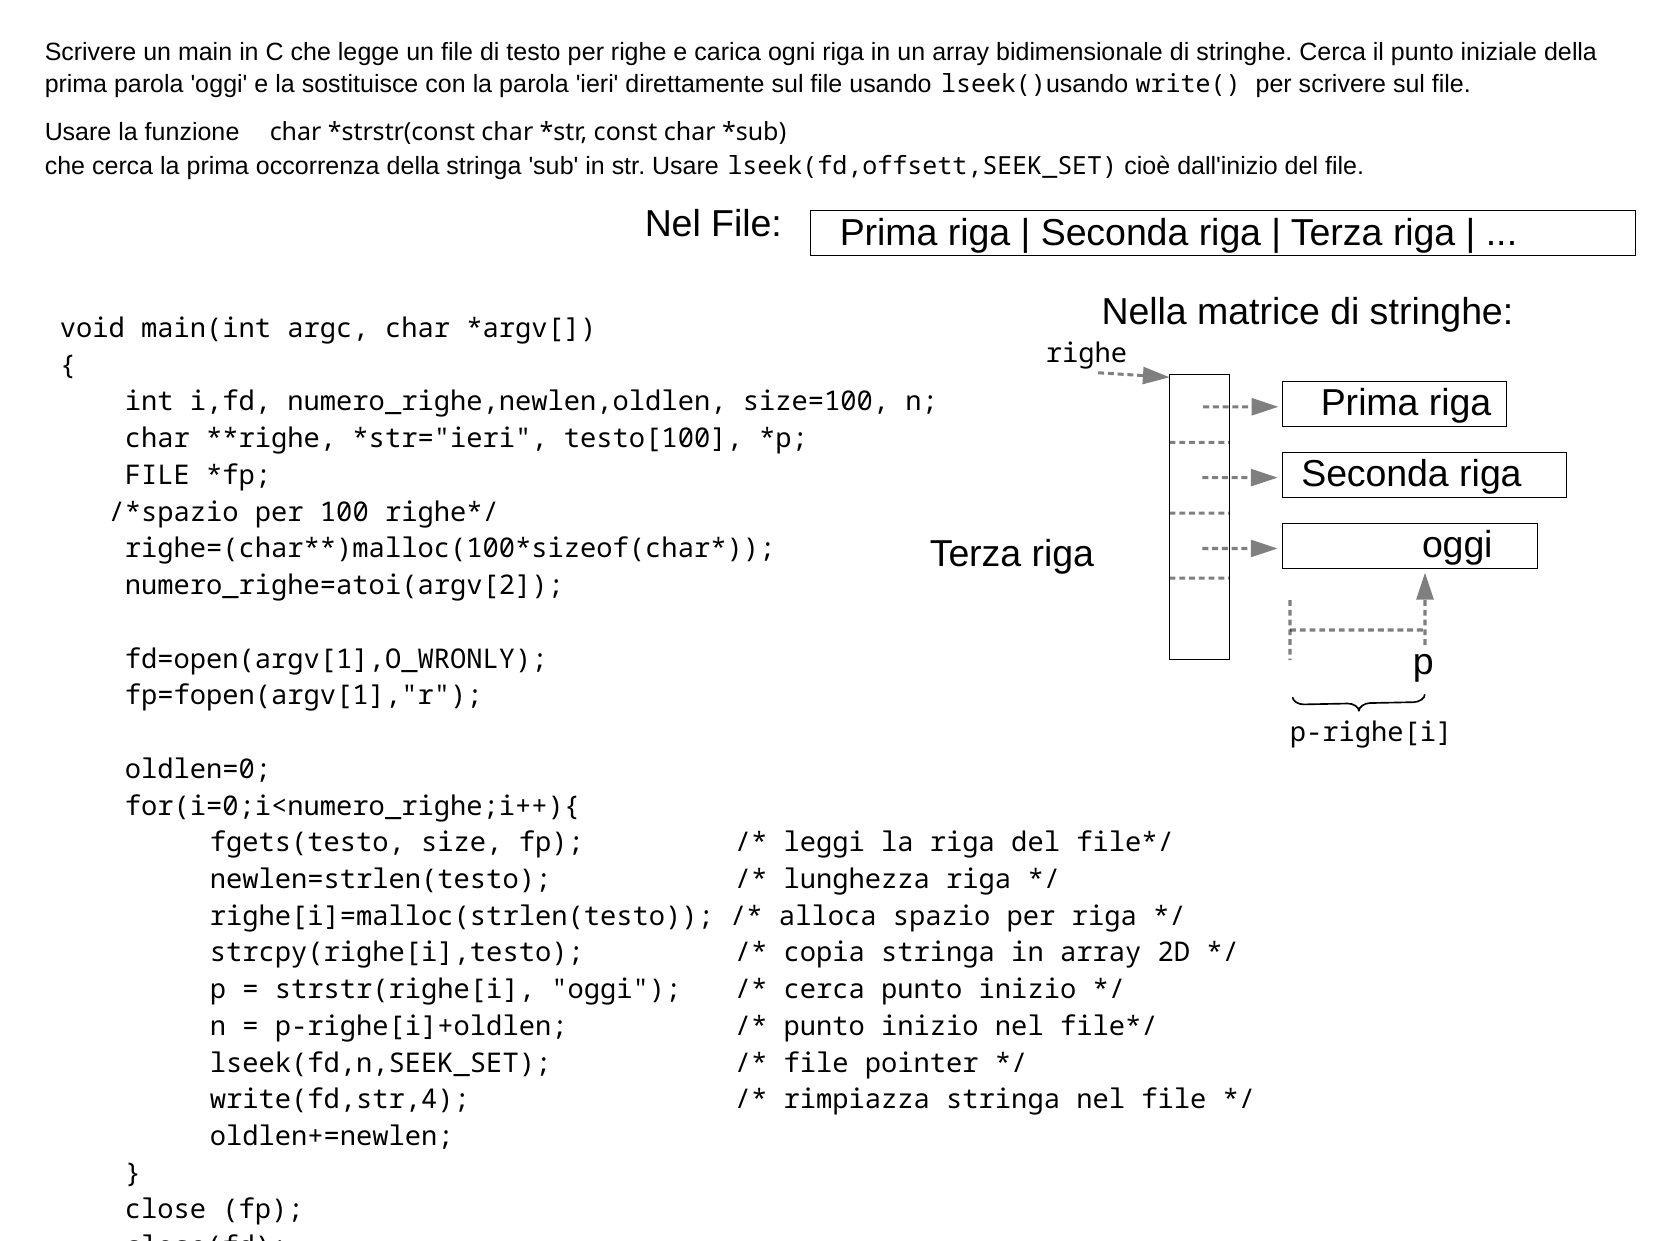

Scrivere un main in C che legge un file di testo per righe e carica ogni riga in un array bidimensionale di stringhe. Cerca il punto iniziale della prima parola 'oggi' e la sostituisce con la parola 'ieri' direttamente sul file usando lseek()usando write() per scrivere sul file.
Usare la funzione 	char *strstr(const char *str, const char *sub)
che cerca la prima occorrenza della stringa 'sub' in str. Usare lseek(fd,offsett,SEEK_SET) cioè dall'inizio del file.
Nel File:
Prima riga | Seconda riga | Terza riga | ...
Nella matrice di stringhe:
void main(int argc, char *argv[])
{
 int i,fd, numero_righe,newlen,oldlen, size=100, n;
 char **righe, *str="ieri", testo[100], *p;
 FILE *fp;
 /*spazio per 100 righe*/
 righe=(char**)malloc(100*sizeof(char*));
 numero_righe=atoi(argv[2]);
 fd=open(argv[1],O_WRONLY);
 fp=fopen(argv[1],"r");
 oldlen=0;
 for(i=0;i<numero_righe;i++){
 	fgets(testo, size, fp); 	/* leggi la riga del file*/
	 	newlen=strlen(testo); 	/* lunghezza riga */
 	righe[i]=malloc(strlen(testo)); /* alloca spazio per riga */
 	strcpy(righe[i],testo);			/* copia stringa in array 2D */
	 	p = strstr(righe[i], "oggi"); 	/* cerca punto inizio */
 	n = p-righe[i]+oldlen;	 	/* punto inizio nel file*/
		lseek(fd,n,SEEK_SET);	 	/* file pointer */
		write(fd,str,4); 	/* rimpiazza stringa nel file */
		oldlen+=newlen;
 }
 close (fp);
 close(fd);
}
righe
Prima riga
Seconda riga
oggi
Terza riga
p
p-righe[i]